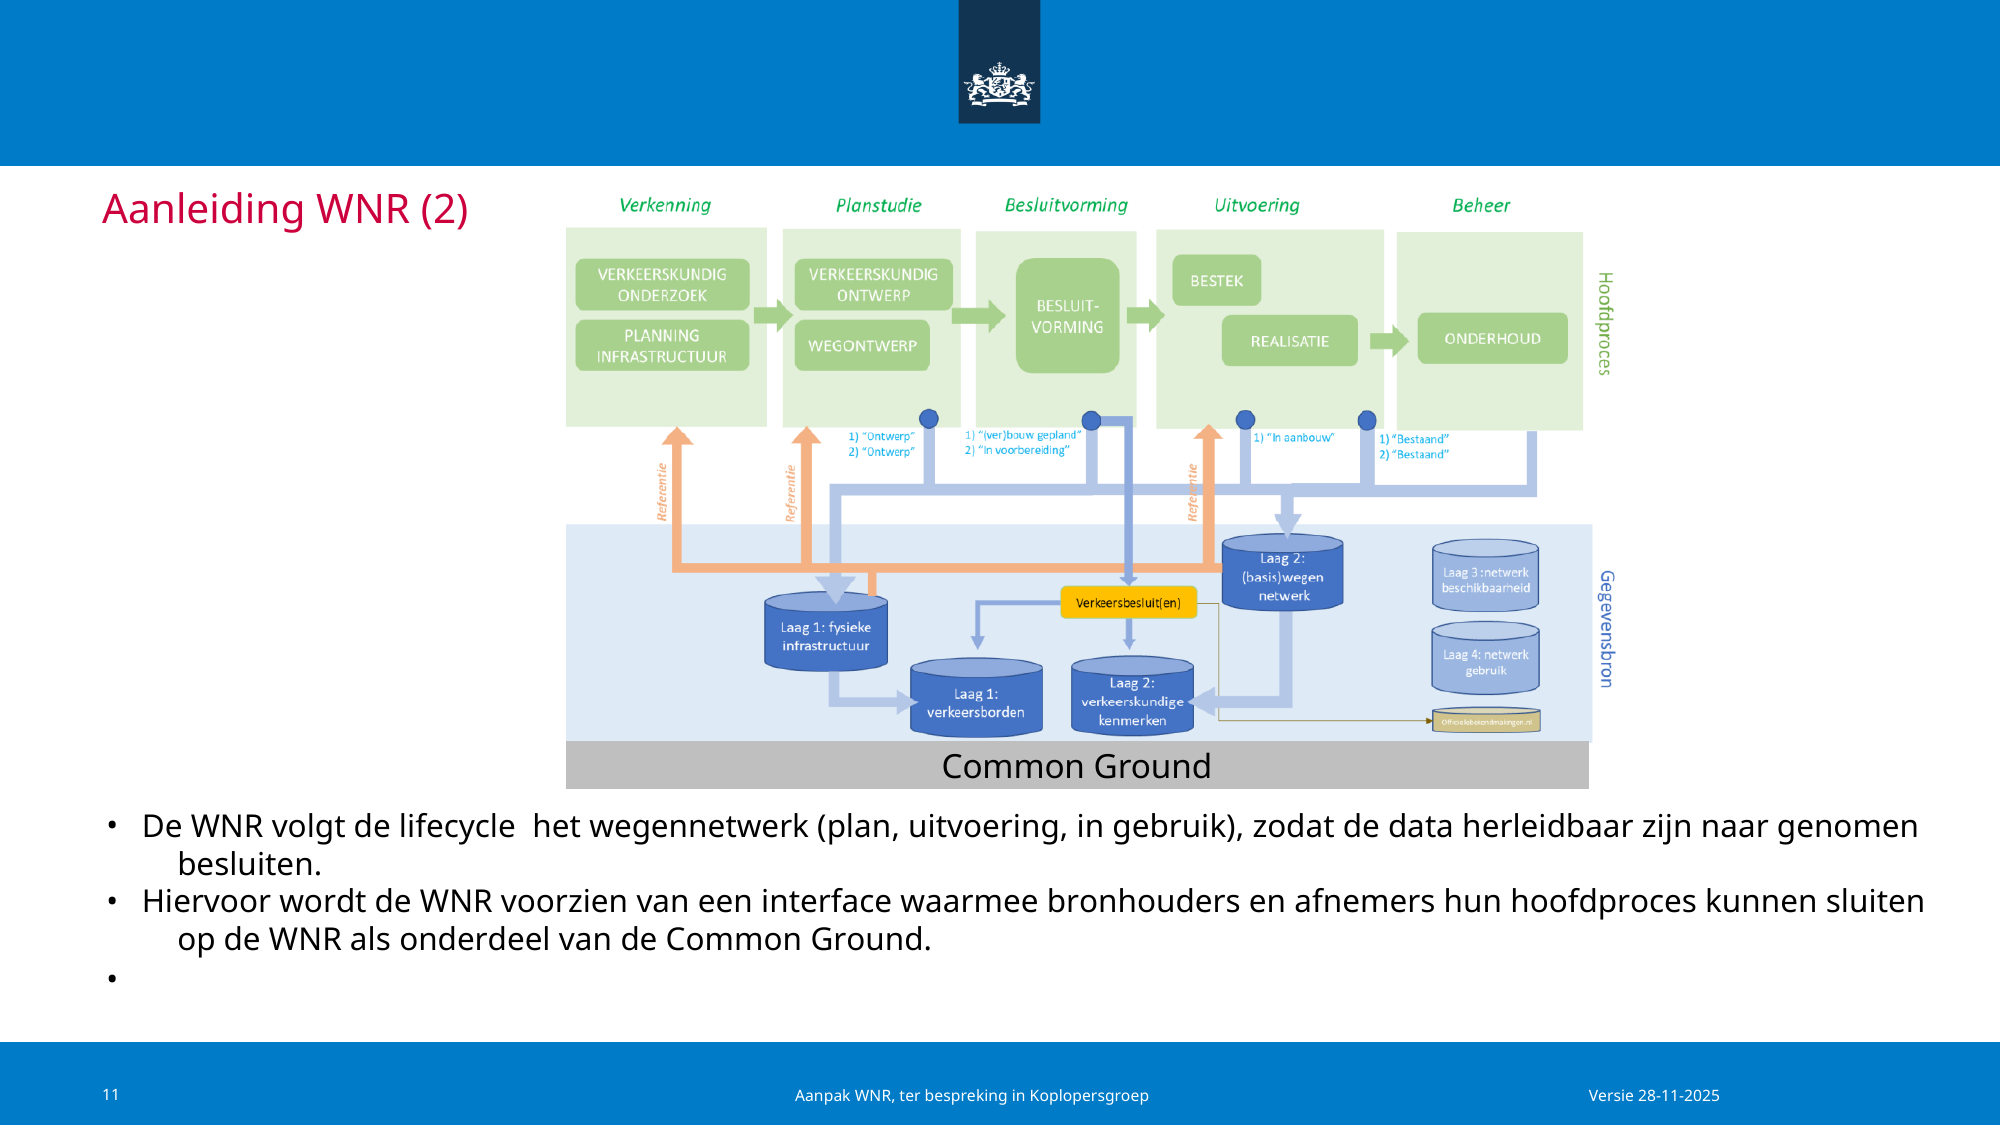

# Aanleiding WNR (2)
Common Ground
De WNR volgt de lifecycle het wegennetwerk (plan, uitvoering, in gebruik), zodat de data herleidbaar zijn naar genomen besluiten.
Hiervoor wordt de WNR voorzien van een interface waarmee bronhouders en afnemers hun hoofdproces kunnen sluiten op de WNR als onderdeel van de Common Ground.
Aanpak WNR, ter bespreking in Koplopersgroep
Versie 28-11-2025